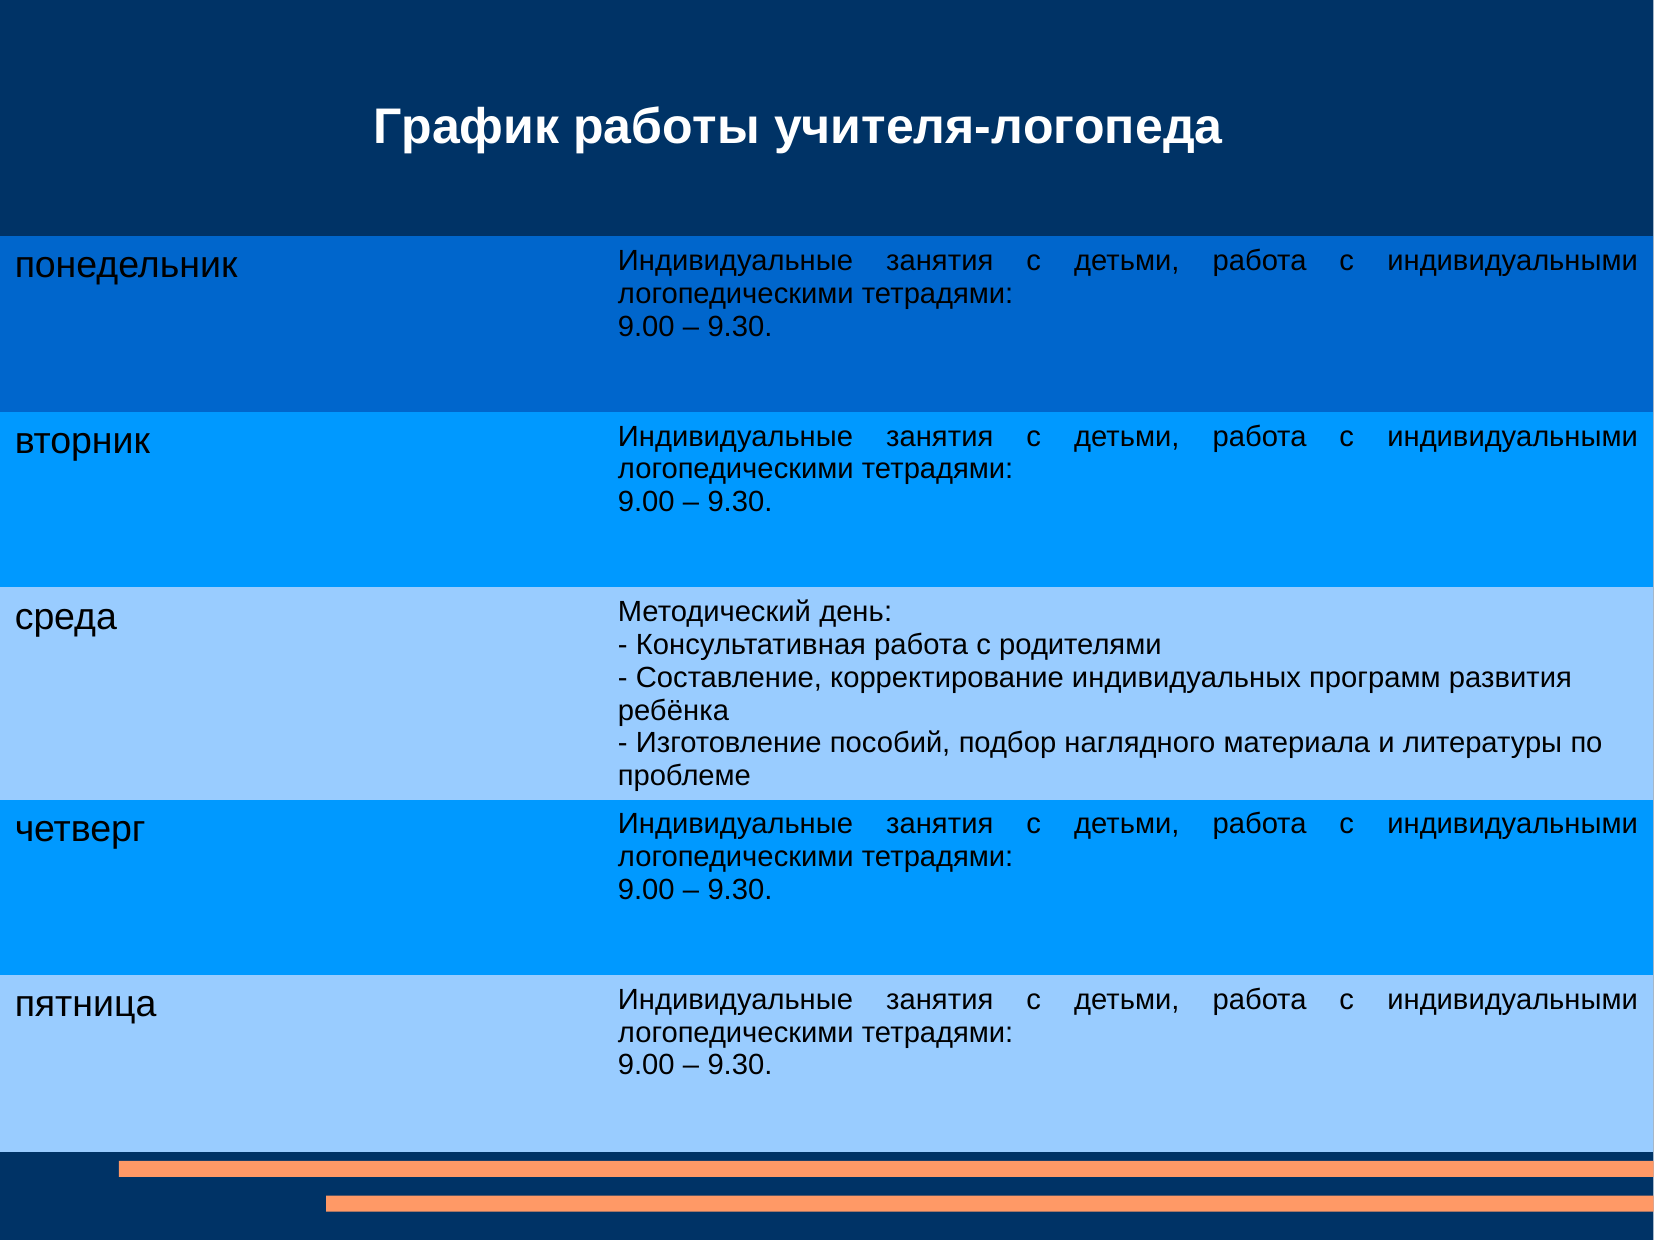

# График работы учителя-логопеда
| понедельник | Индивидуальные занятия с детьми, работа с индивидуальными логопедическими тетрадями: 9.00 – 9.30. |
| --- | --- |
| вторник | Индивидуальные занятия с детьми, работа с индивидуальными логопедическими тетрадями: 9.00 – 9.30. |
| среда | Методический день: - Консультативная работа с родителями - Составление, корректирование индивидуальных программ развития ребёнка - Изготовление пособий, подбор наглядного материала и литературы по проблеме |
| четверг | Индивидуальные занятия с детьми, работа с индивидуальными логопедическими тетрадями: 9.00 – 9.30. |
| пятница | Индивидуальные занятия с детьми, работа с индивидуальными логопедическими тетрадями: 9.00 – 9.30. |